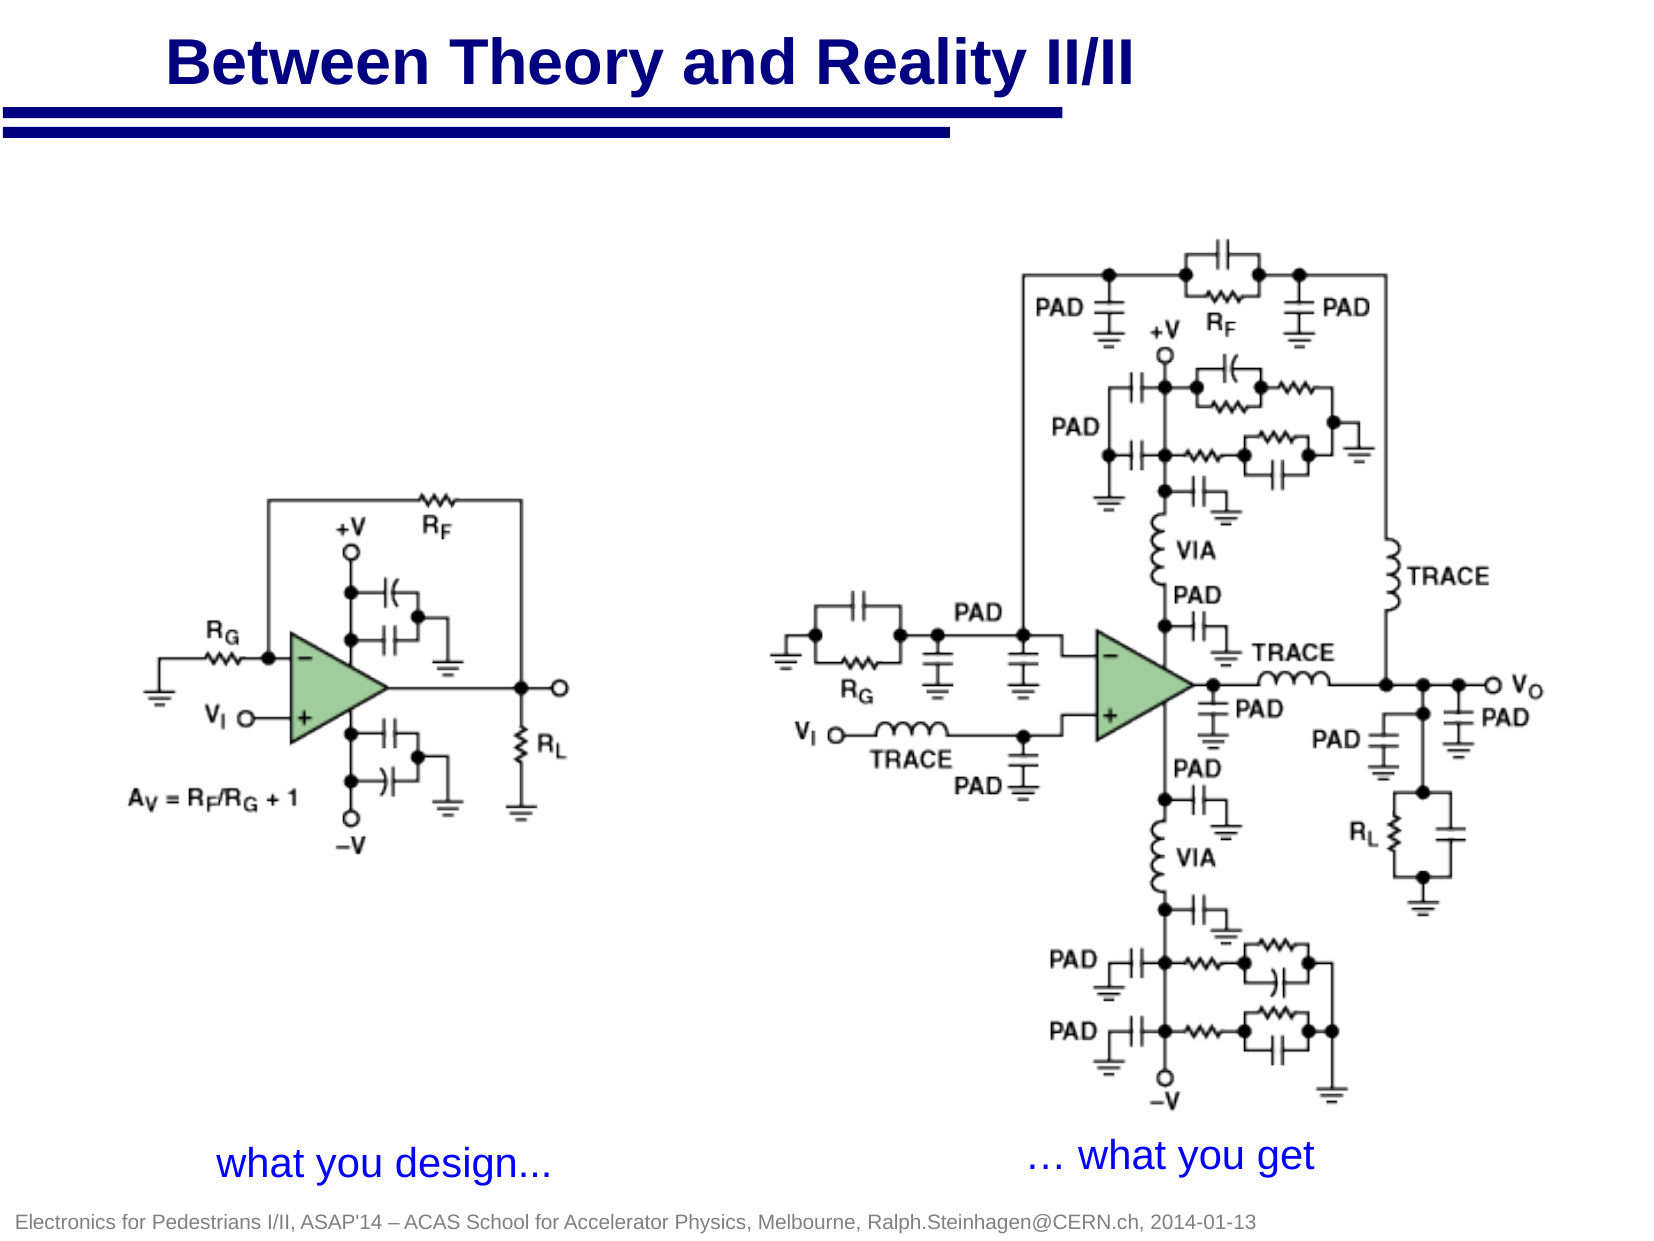

# Between Theory and Reality II/II
… what you get
what you design...